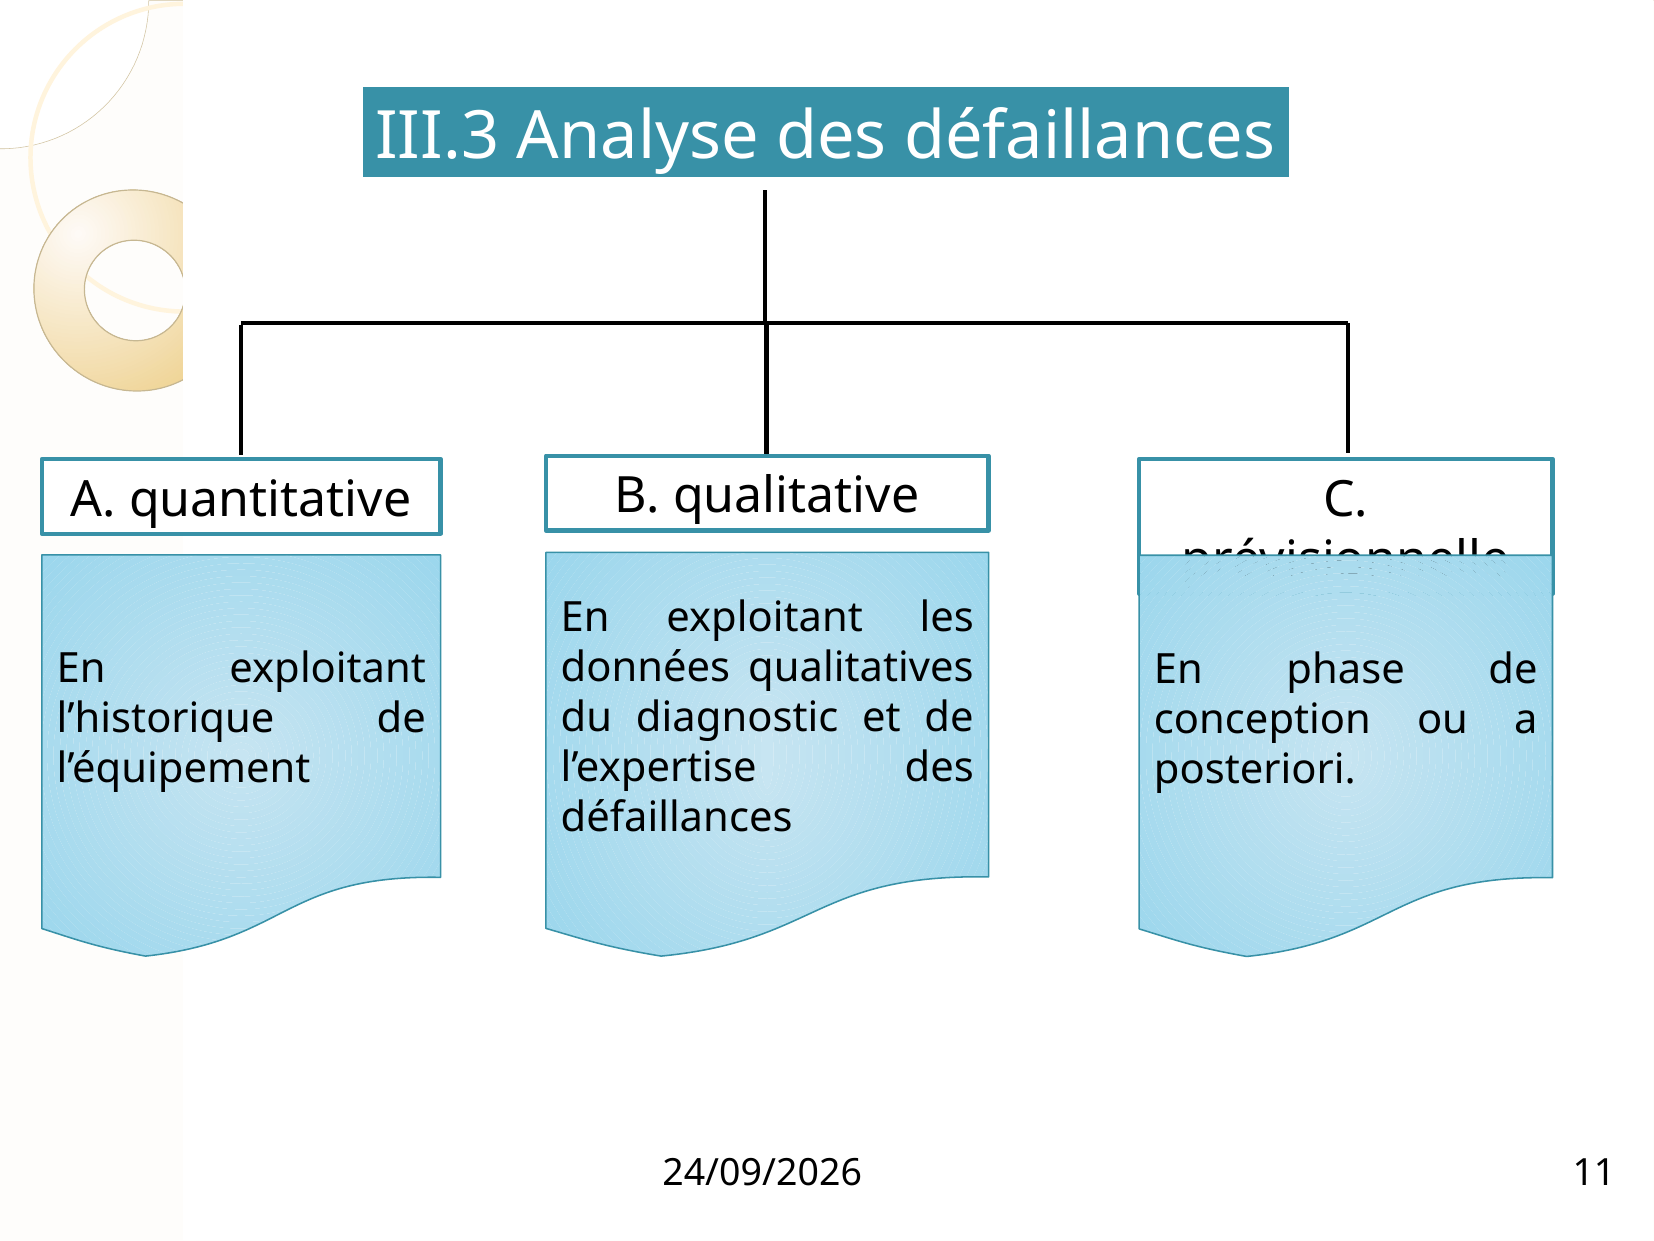

III.3 Analyse des défaillances
B. qualitative
A. quantitative
C. prévisionnelle
En exploitant les données qualitatives du diagnostic et de l’expertise des défaillances
En exploitant l’historique de l’équipement
En phase de conception ou a posteriori.